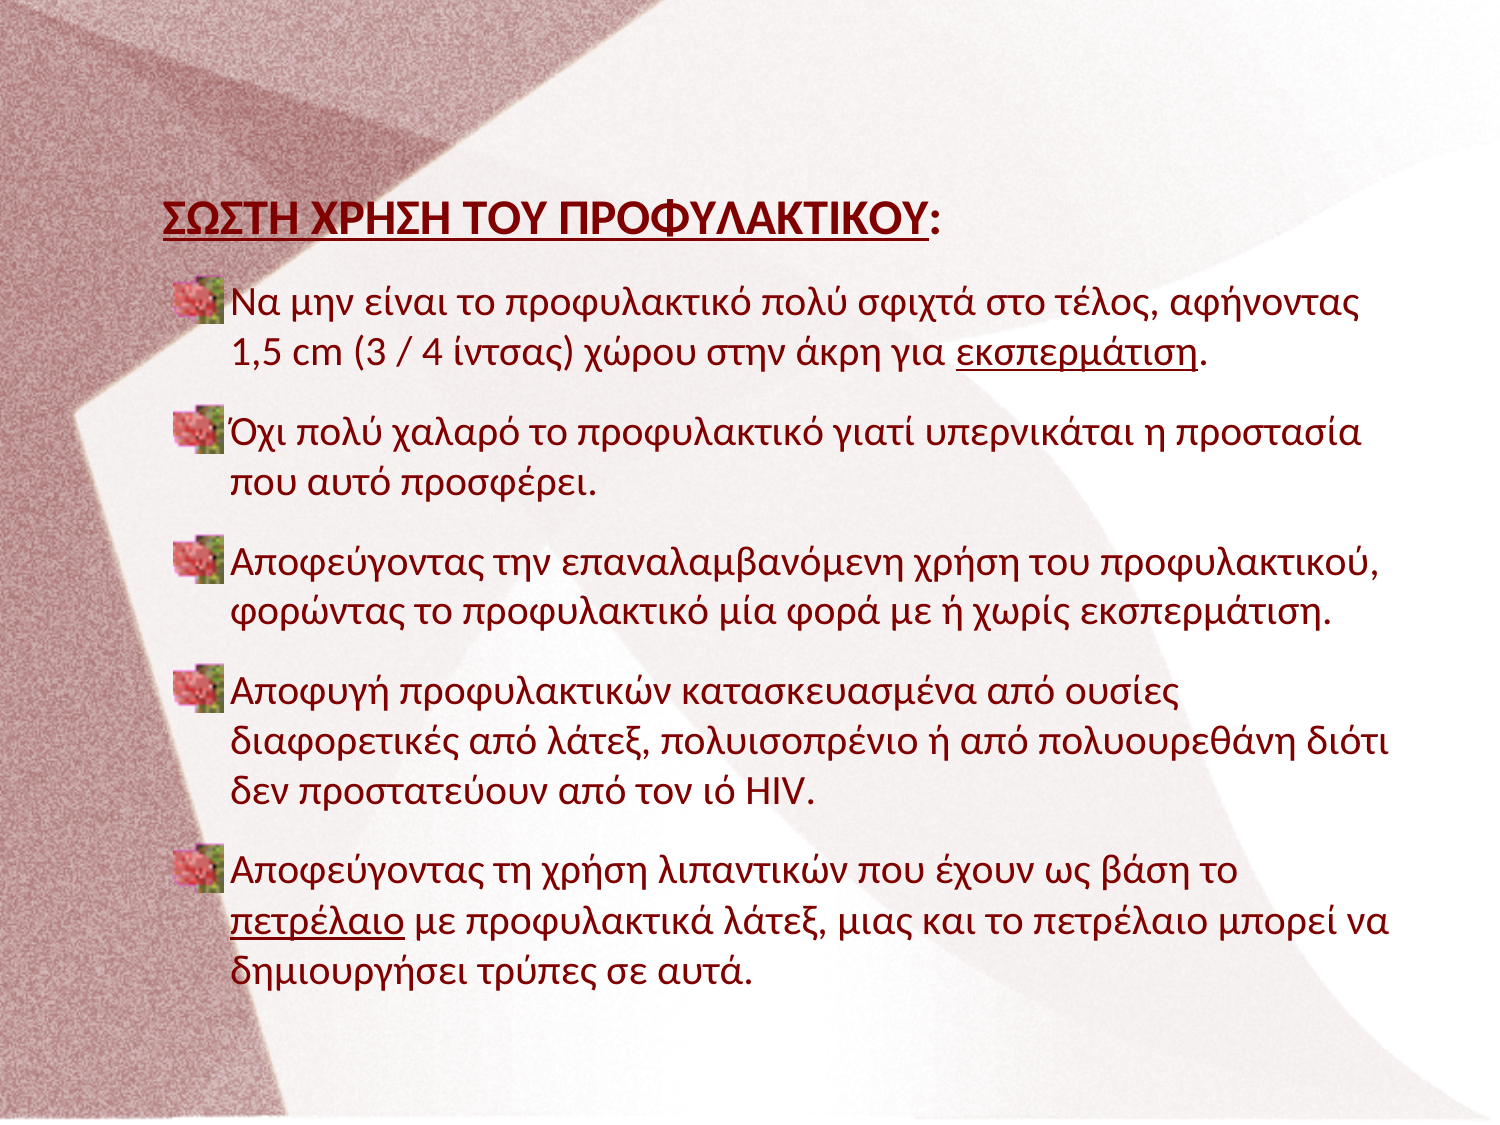

#
ΣΩΣΤΗ ΧΡΗΣΗ ΤΟΥ ΠΡΟΦΥΛΑΚΤΙΚΟΥ:
Να μην είναι το προφυλακτικό πολύ σφιχτά στο τέλος, αφήνοντας 1,5 cm (3 / 4 ίντσας) χώρου στην άκρη για εκσπερμάτιση.
Όχι πολύ χαλαρό το προφυλακτικό γιατί υπερνικάται η προστασία που αυτό προσφέρει.
Αποφεύγοντας την επαναλαμβανόμενη χρήση του προφυλακτικού, φορώντας το προφυλακτικό μία φορά με ή χωρίς εκσπερμάτιση.
Αποφυγή προφυλακτικών κατασκευασμένα από ουσίες διαφορετικές από λάτεξ, πολυισοπρένιο ή από πολυουρεθάνη διότι δεν προστατεύουν από τον ιό HIV.
Αποφεύγοντας τη χρήση λιπαντικών που έχουν ως βάση το πετρέλαιο με προφυλακτικά λάτεξ, μιας και το πετρέλαιο μπορεί να δημιουργήσει τρύπες σε αυτά.